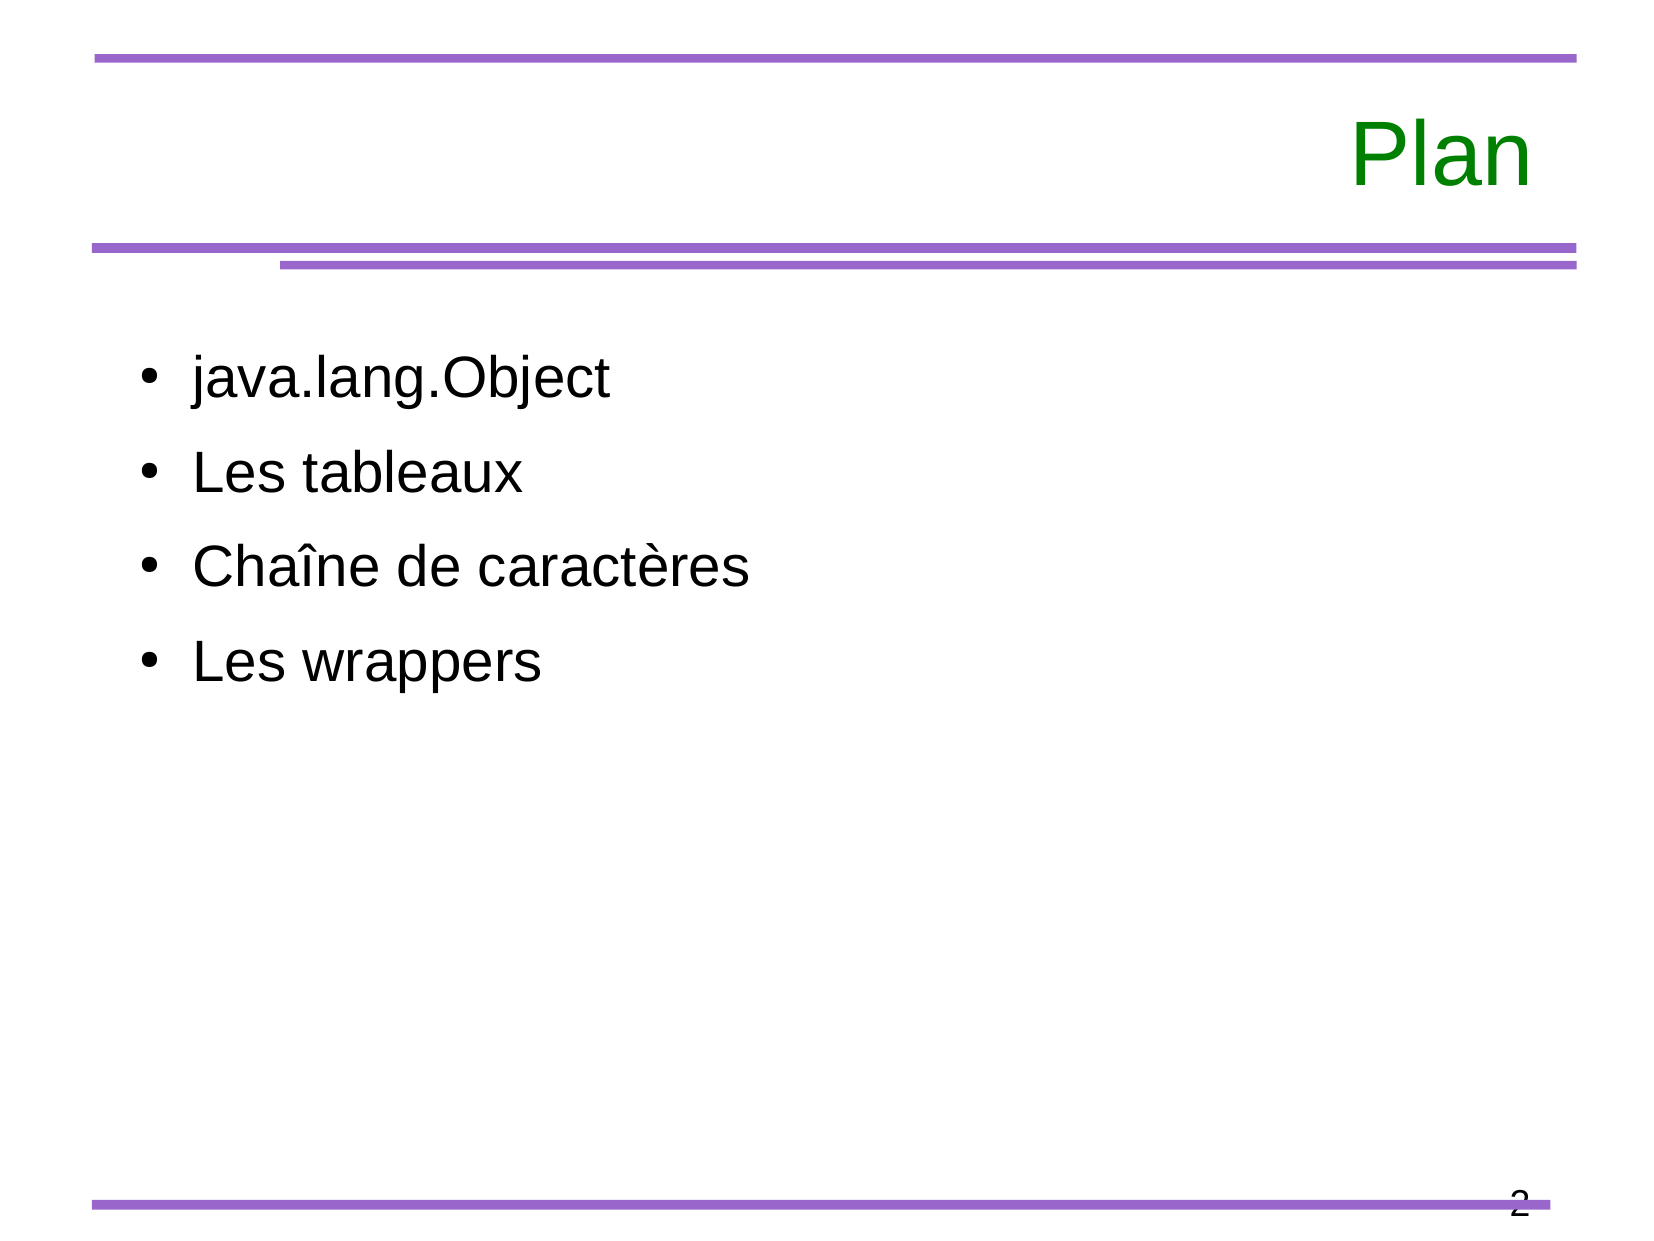

# Plan
java.lang.Object
Les tableaux
Chaîne de caractères
Les wrappers